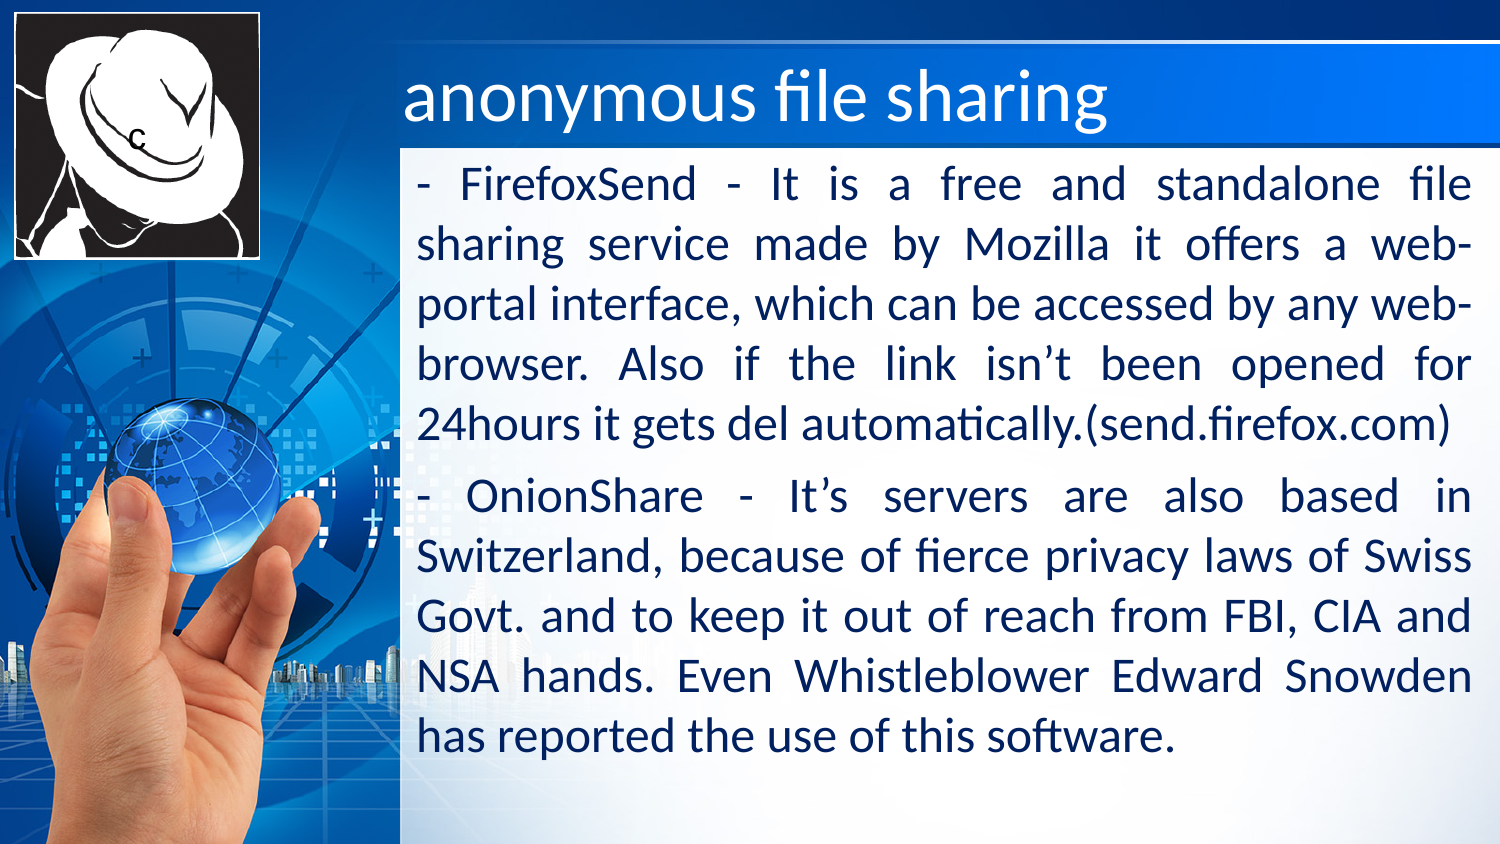

c
# anonymous file sharing
- FirefoxSend - It is a free and standalone file sharing service made by Mozilla it offers a web-portal interface, which can be accessed by any web-browser. Also if the link isn’t been opened for 24hours it gets del automatically.(send.firefox.com)
- OnionShare - It’s servers are also based in Switzerland, because of fierce privacy laws of Swiss Govt. and to keep it out of reach from FBI, CIA and NSA hands. Even Whistleblower Edward Snowden has reported the use of this software.